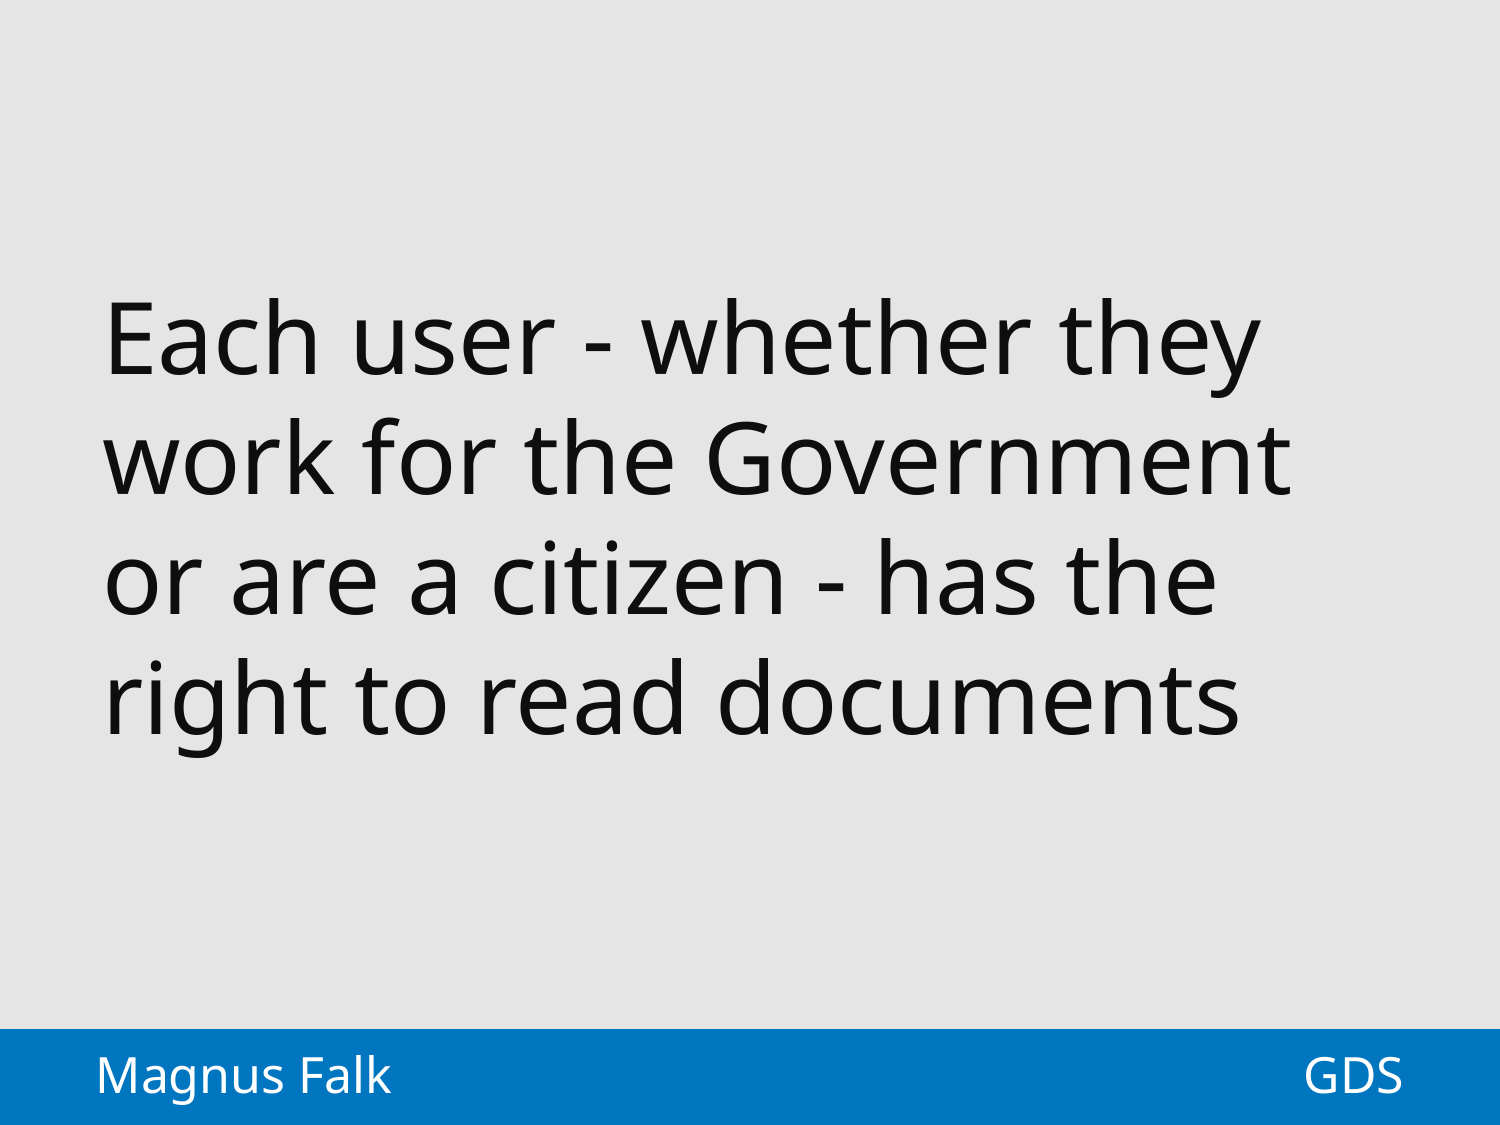

# Each user - whether they work for the Government or are a citizen - has the right to read documents
Magnus Falk
GDS